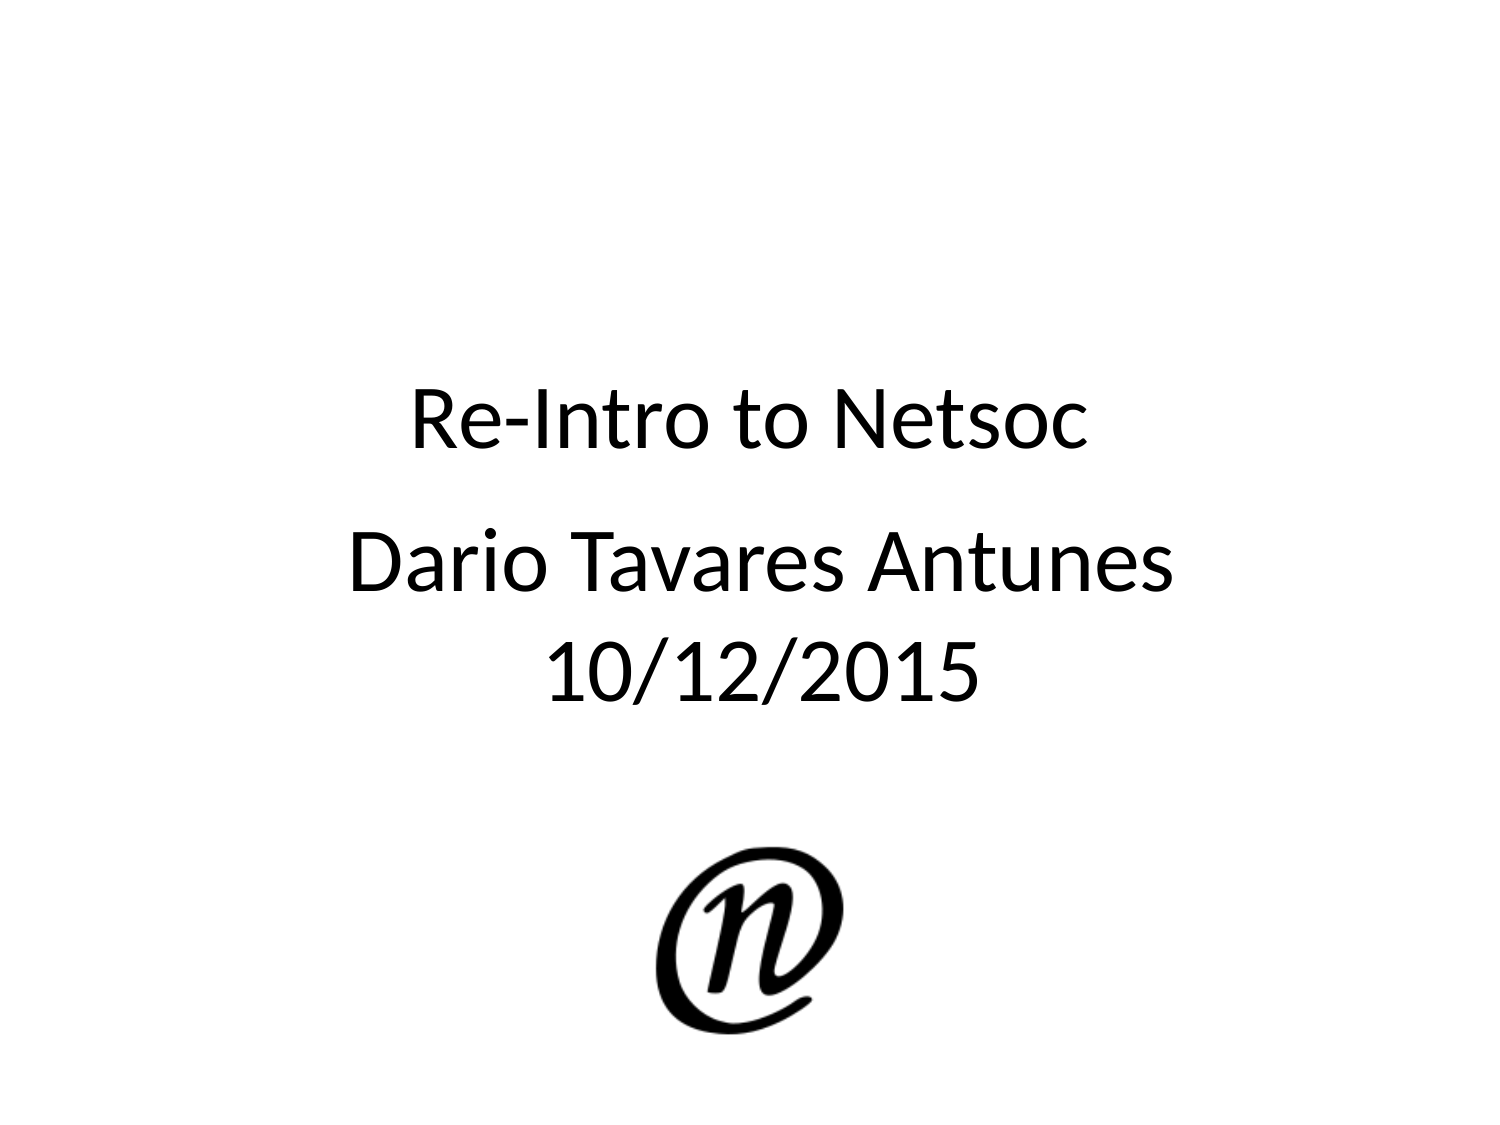

# Re-Intro to Netsoc
Dario Tavares Antunes
10/12/2015